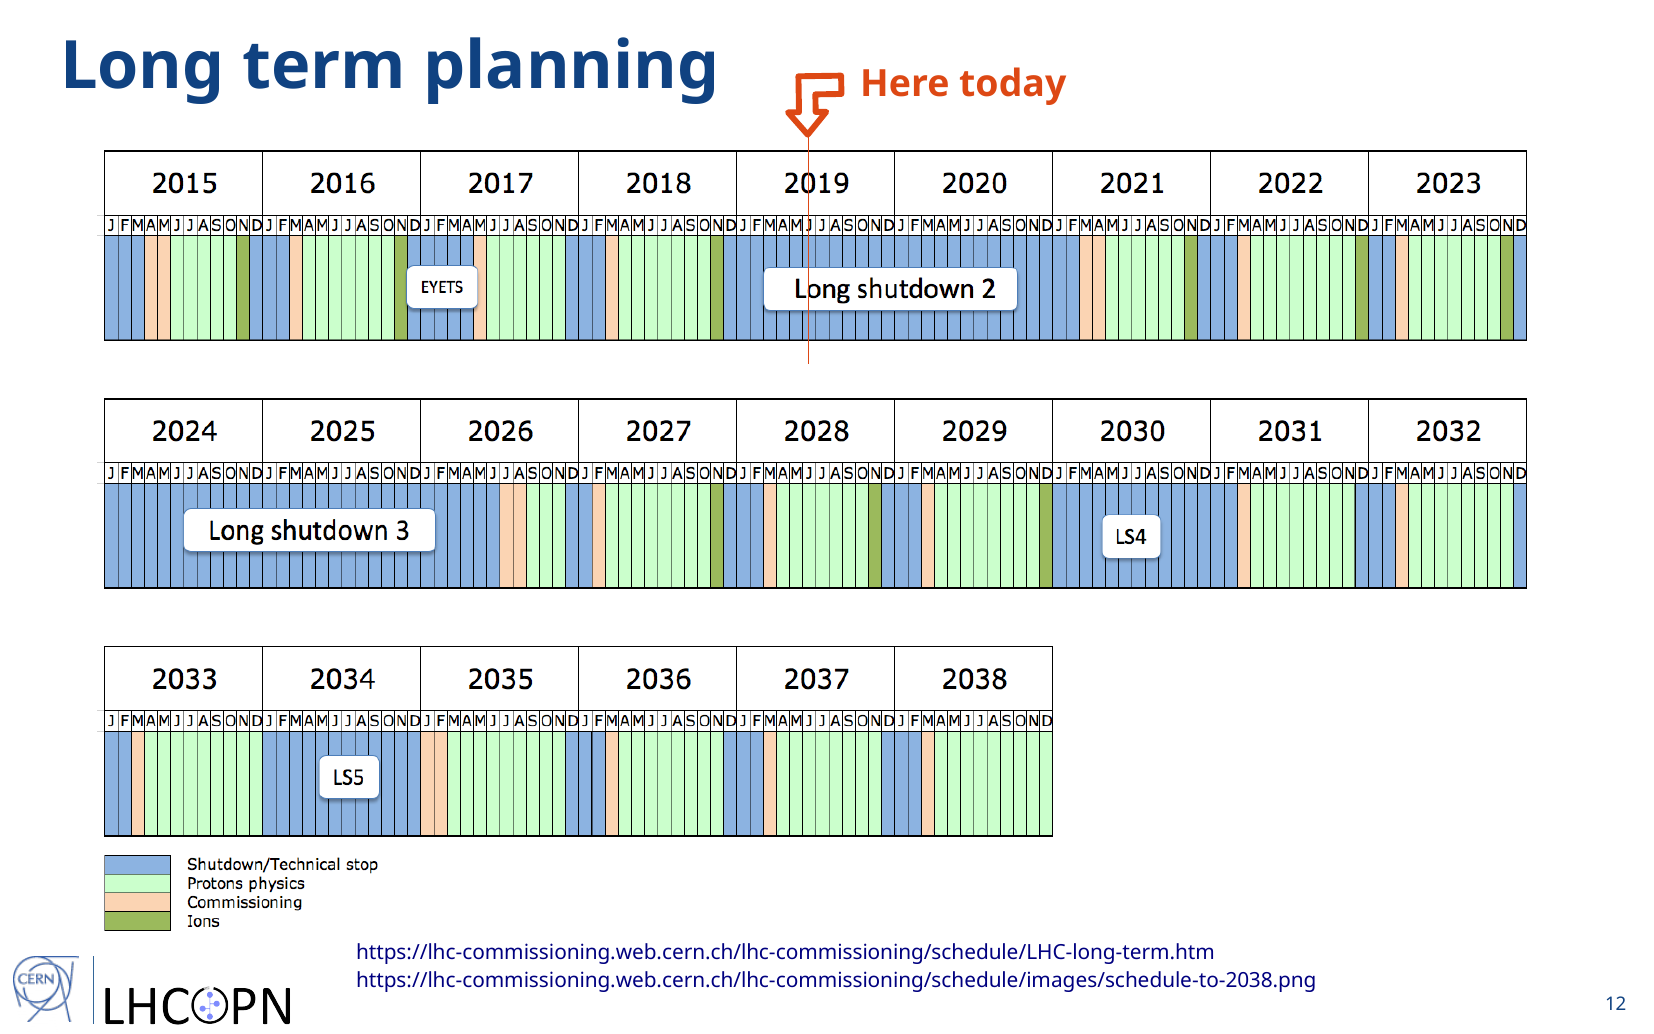

# Long term planning
Here today
https://lhc-commissioning.web.cern.ch/lhc-commissioning/schedule/LHC-long-term.htm
https://lhc-commissioning.web.cern.ch/lhc-commissioning/schedule/images/schedule-to-2038.png